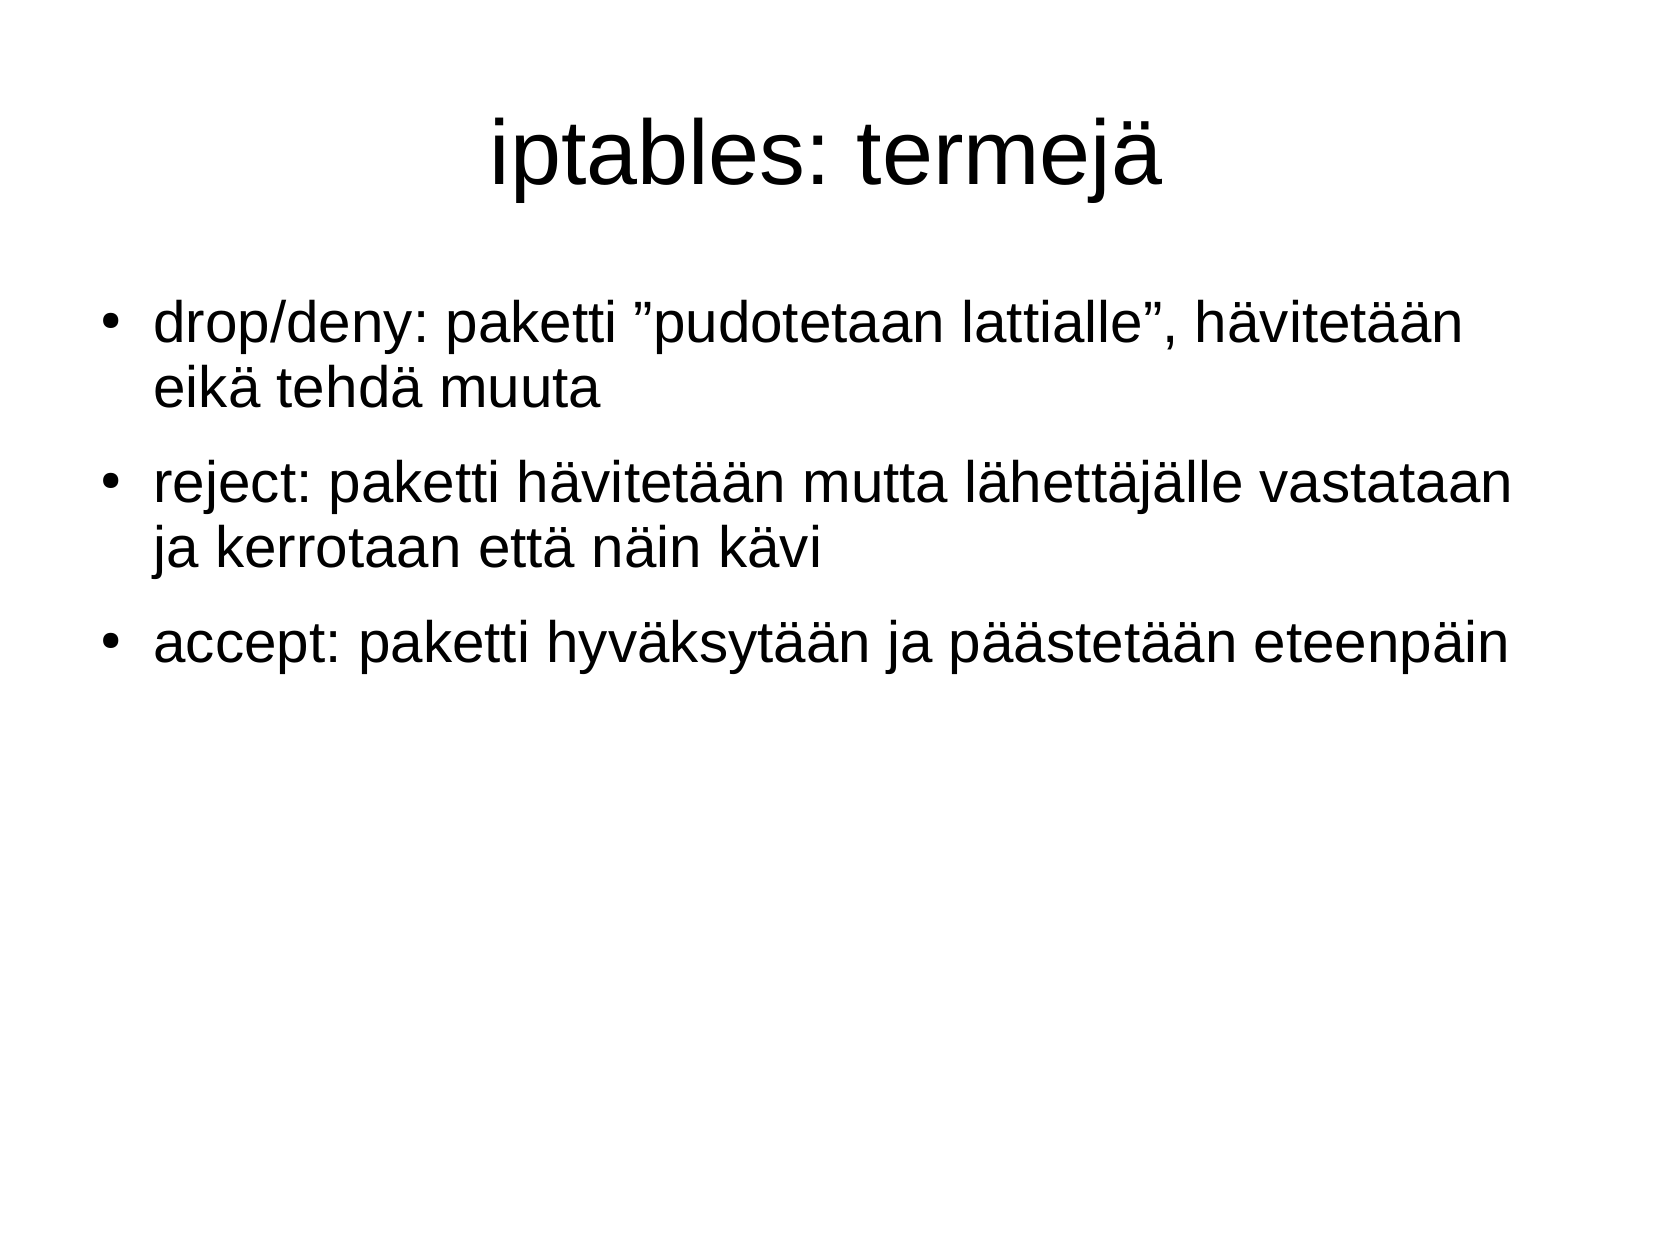

# iptables: termejä
drop/deny: paketti ”pudotetaan lattialle”, hävitetään eikä tehdä muuta
reject: paketti hävitetään mutta lähettäjälle vastataan ja kerrotaan että näin kävi
accept: paketti hyväksytään ja päästetään eteenpäin